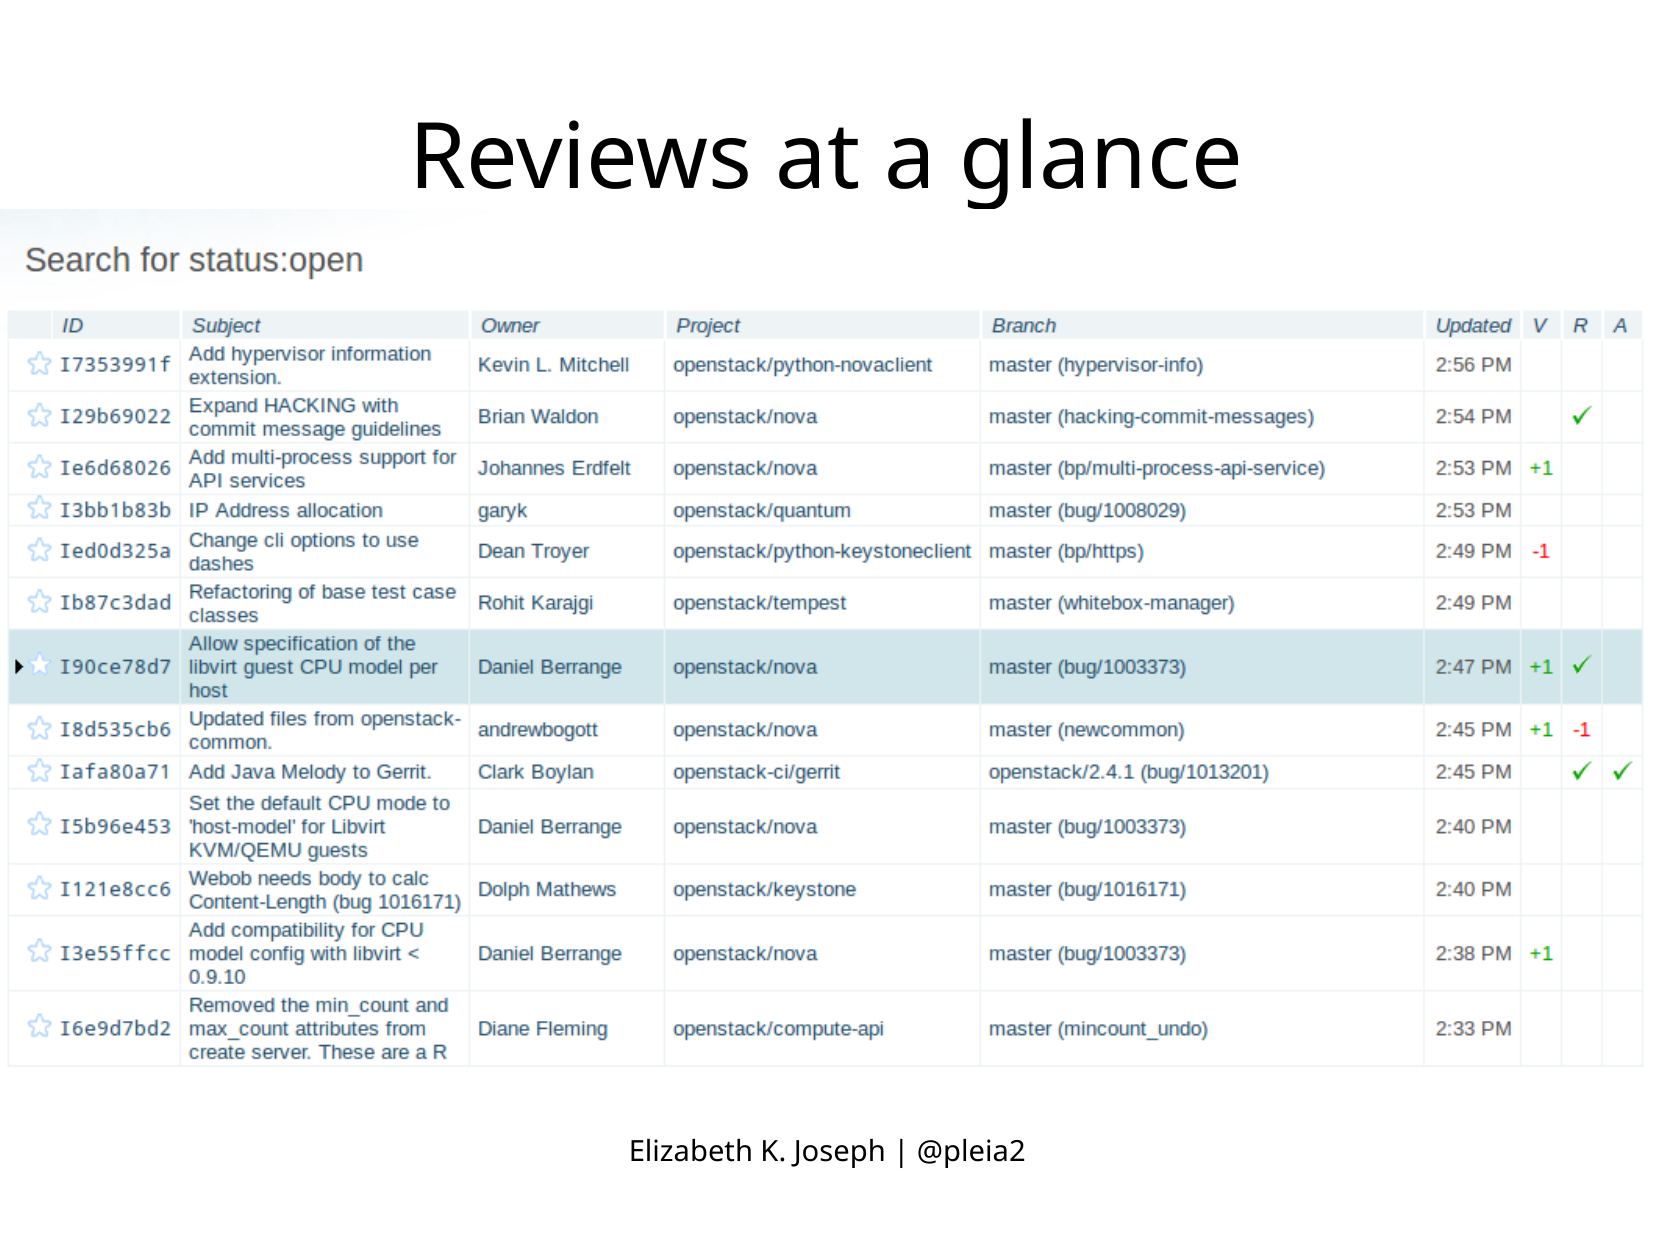

# Reviews at a glance
Elizabeth K. Joseph | @pleia2